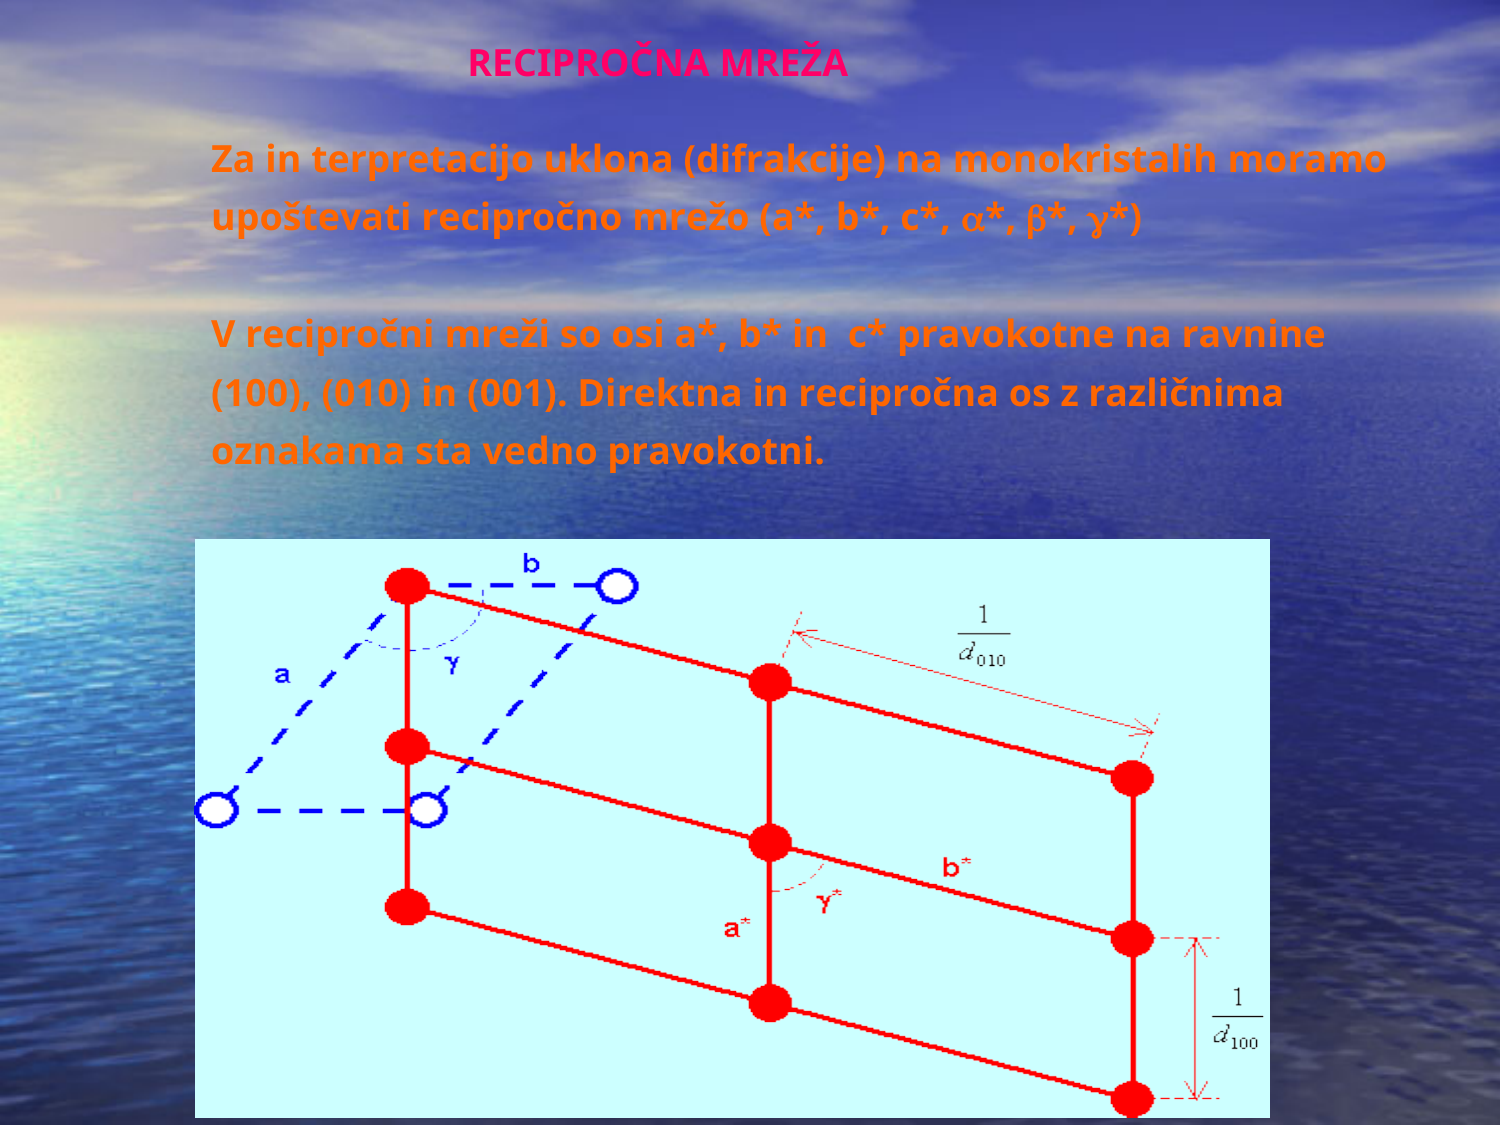

RECIPROČNA MREŽA
Za in terpretacijo uklona (difrakcije) na monokristalih moramo
upoštevati recipročno mrežo (a*, b*, c*, *, *, *)
V recipročni mreži so osi a*, b* in c* pravokotne na ravnine
(100), (010) in (001). Direktna in recipročna os z različnima
oznakama sta vedno pravokotni.